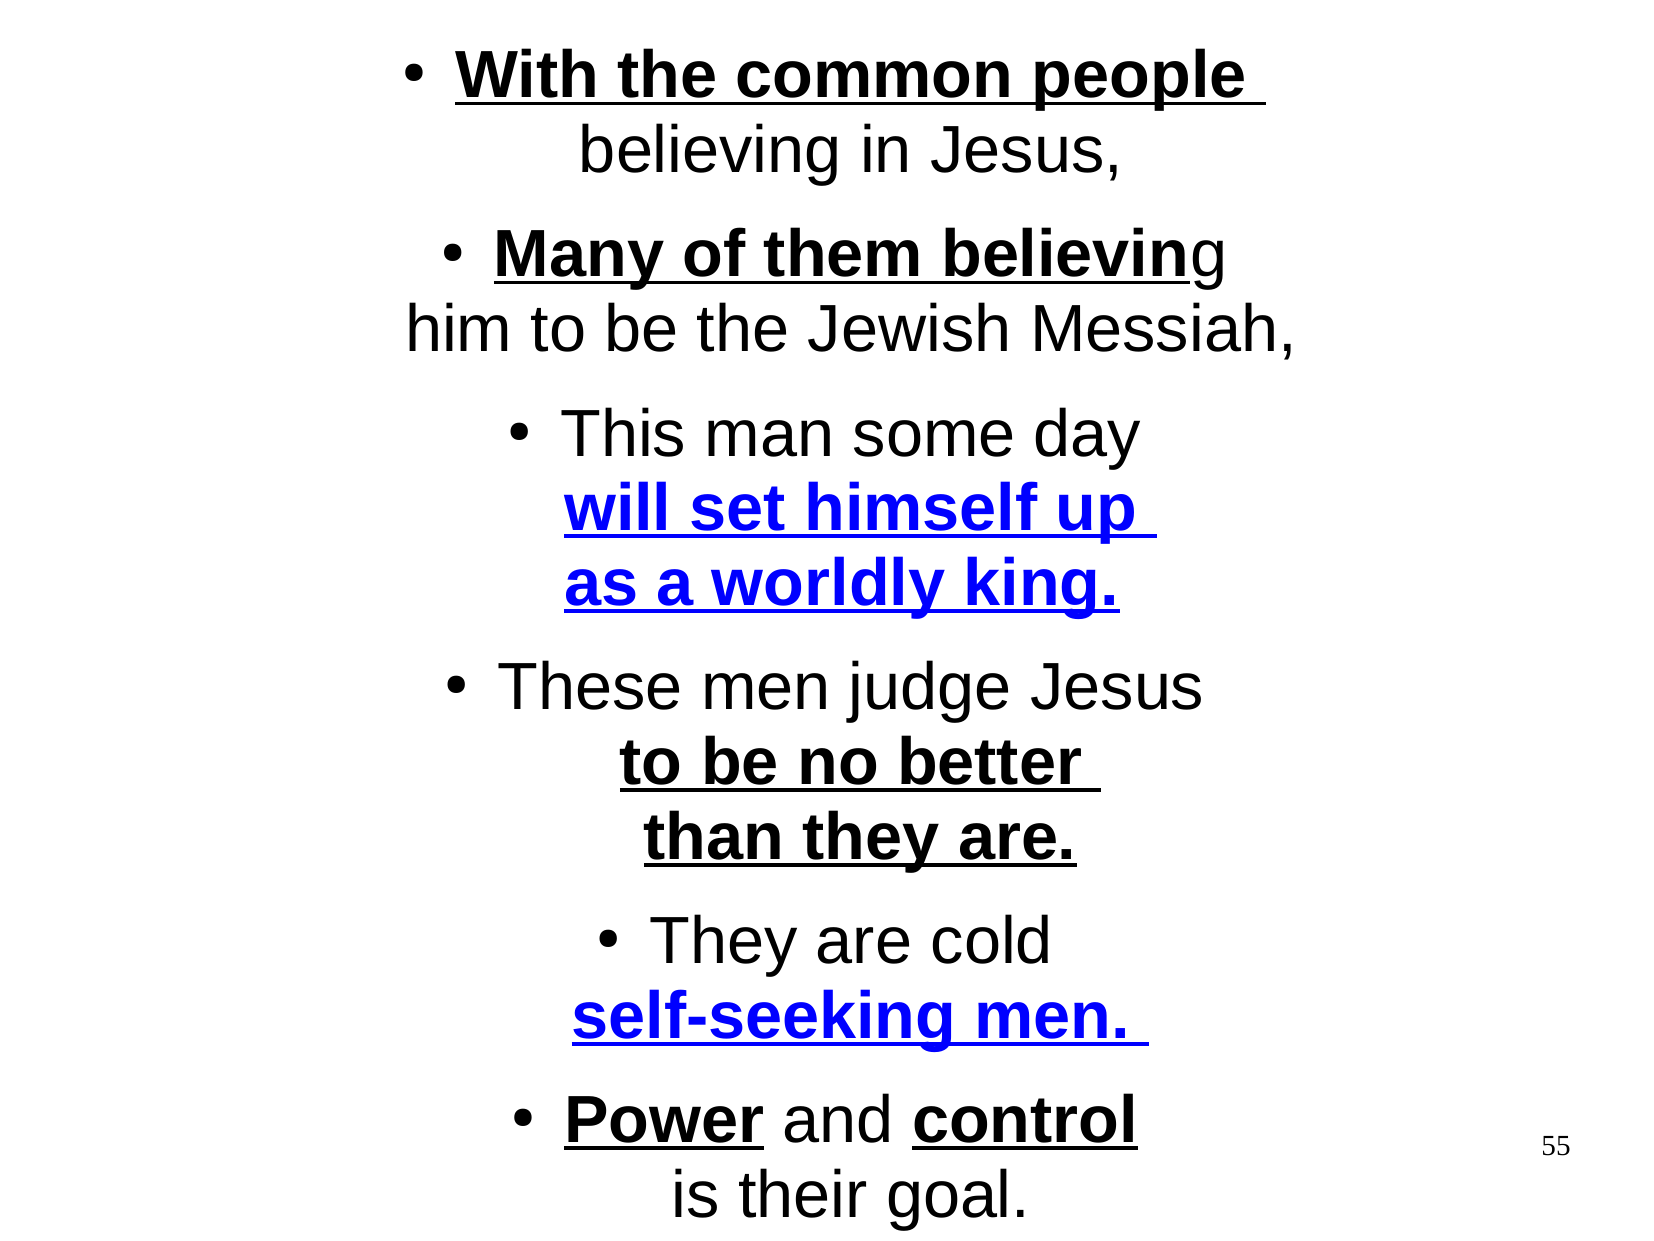

# With the common people believing in Jesus,
Many of them believing
him to be the Jewish Messiah,
This man some day
will set himself up
as a worldly king.
These men judge Jesus
to be no better
than they are.
They are cold
self-seeking men.
Power and control
is their goal.
55